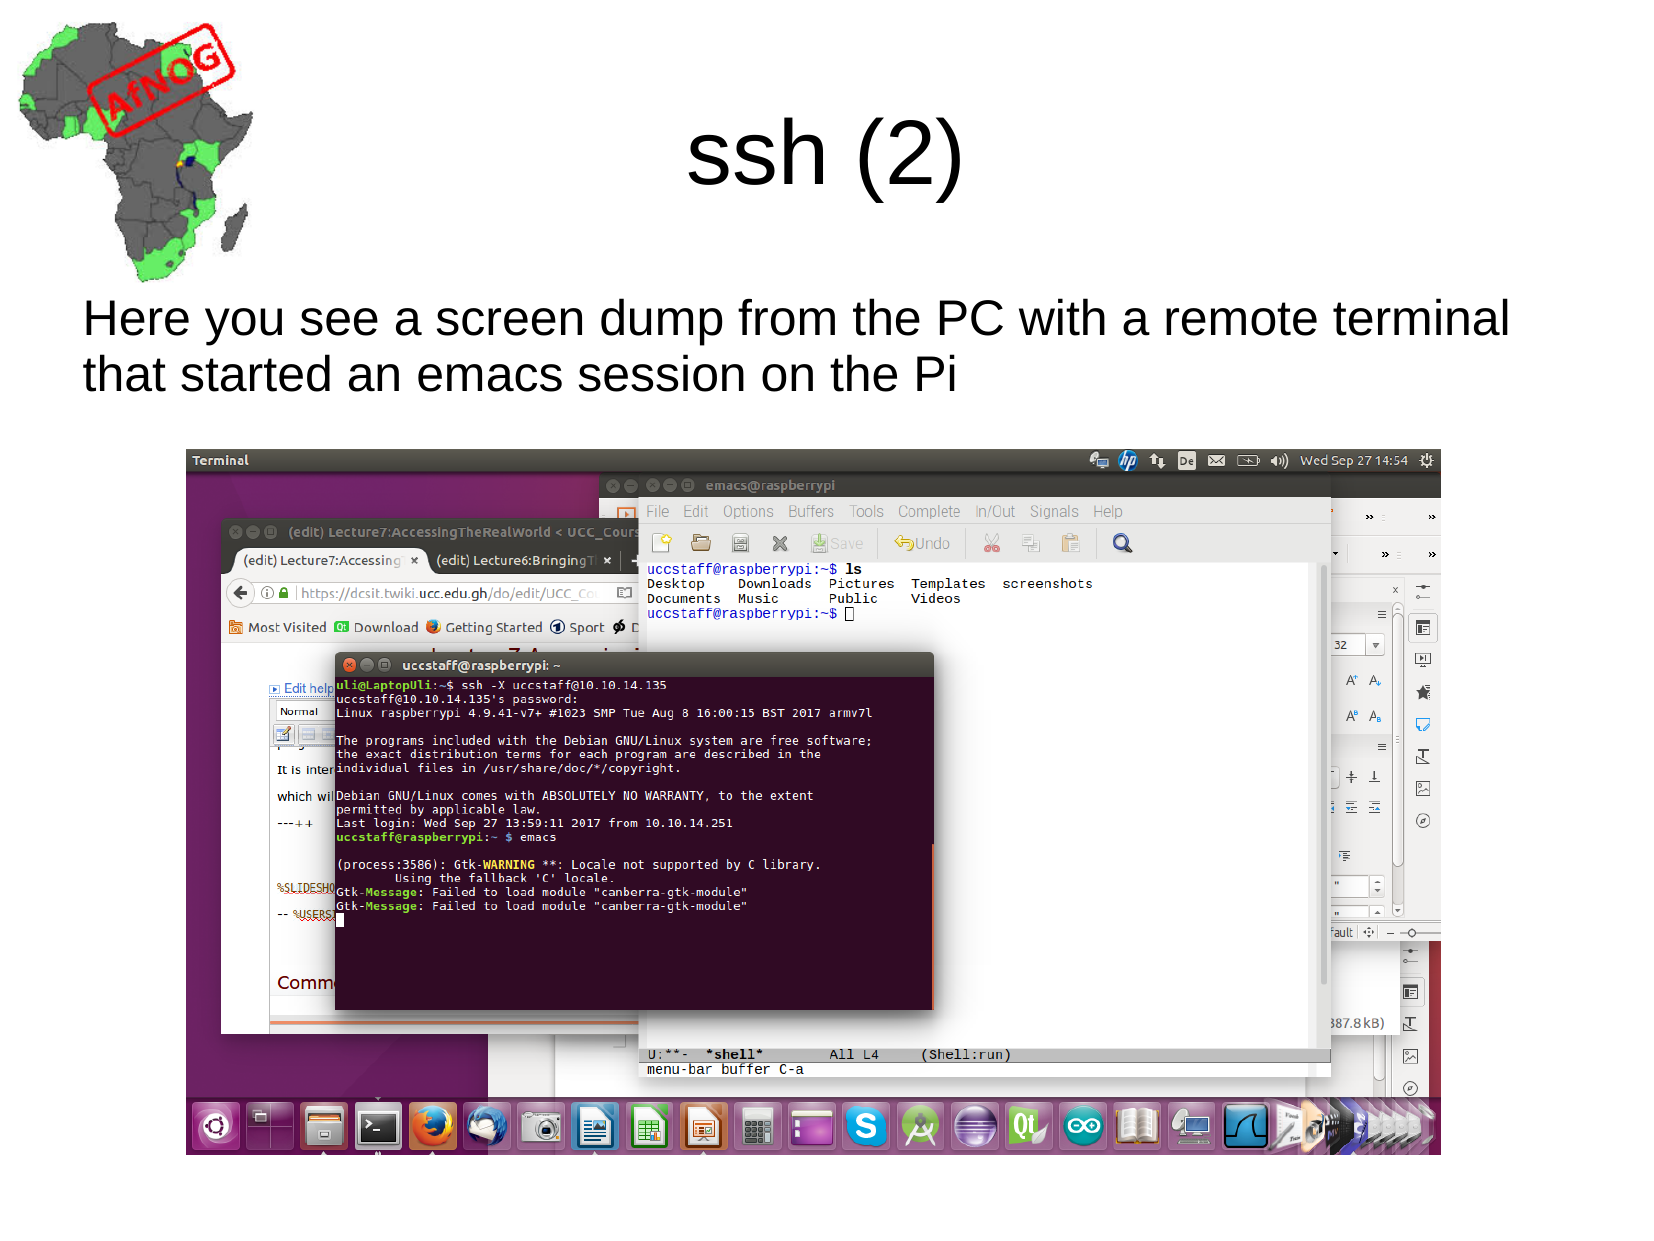

# ssh (2)
Here you see a screen dump from the PC with a remote terminal that started an emacs session on the Pi